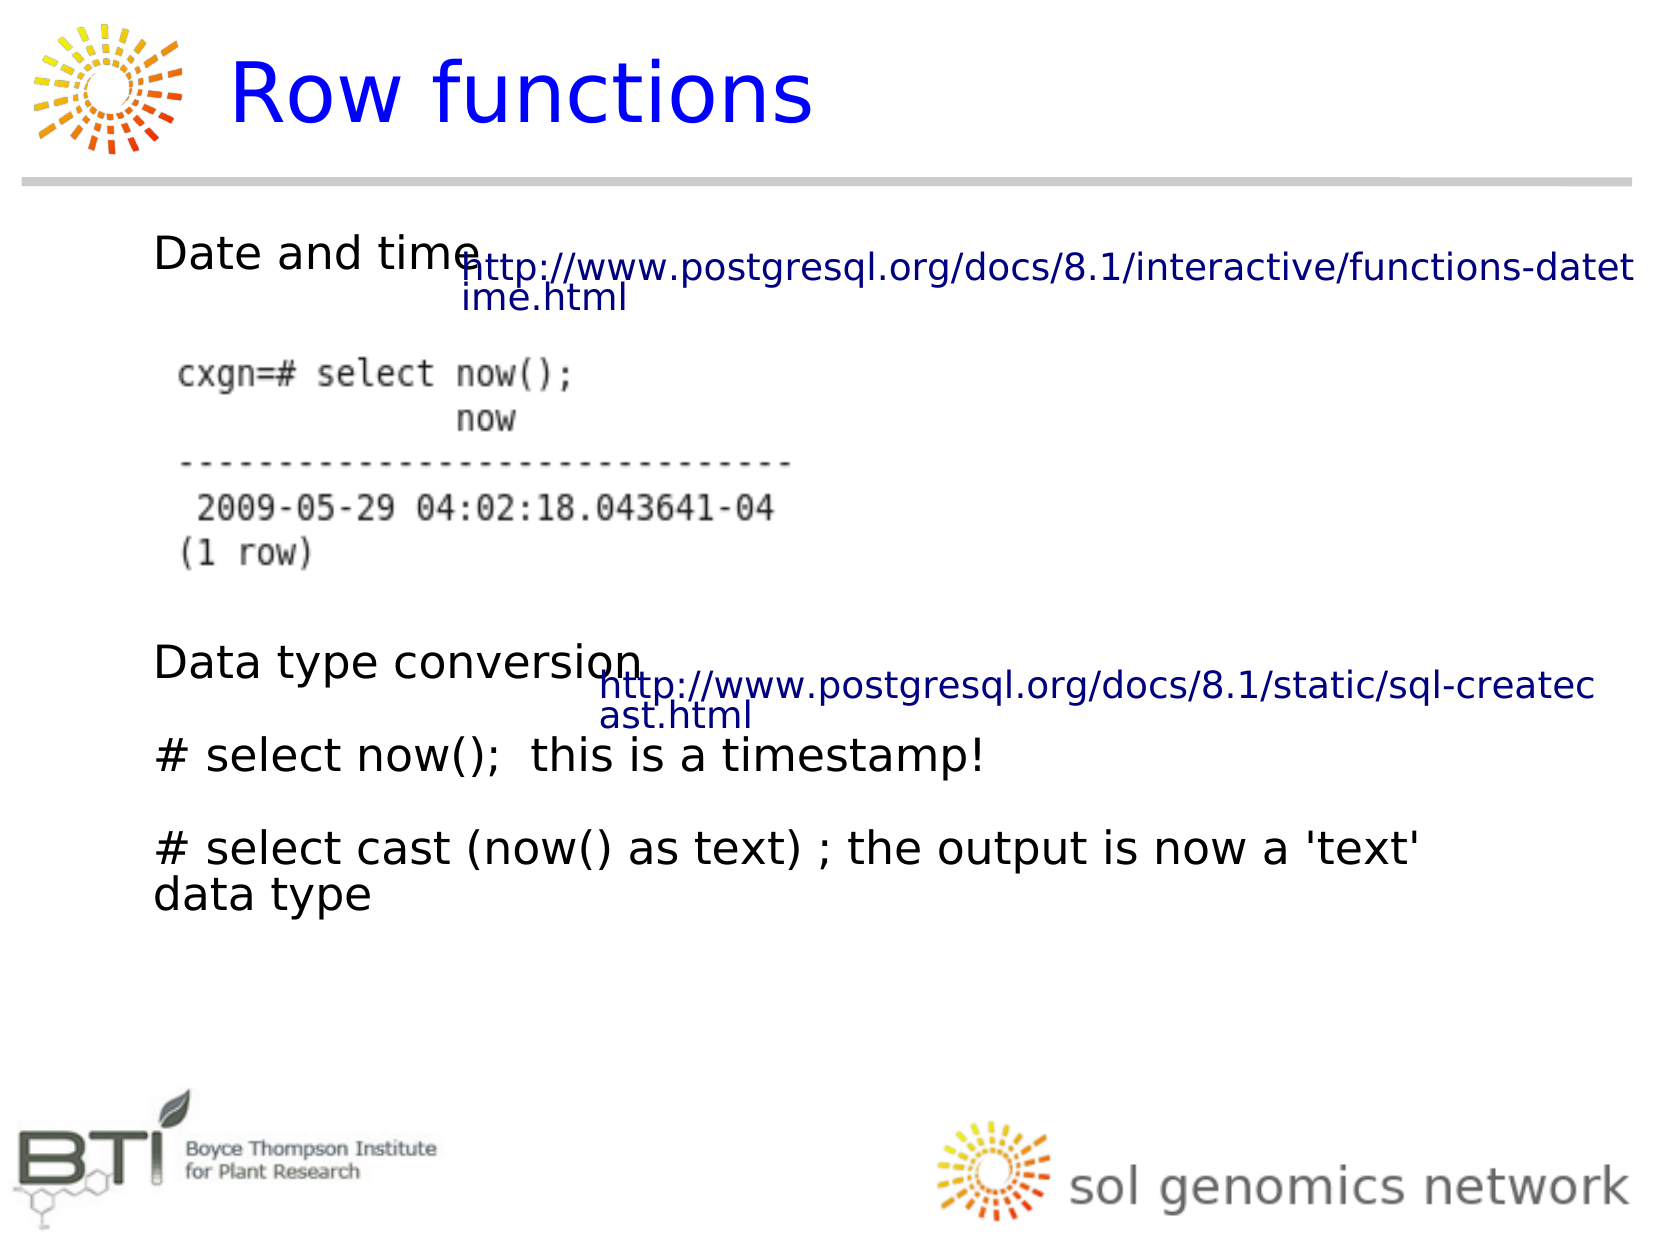

Row functions
Date and time
http://www.postgresql.org/docs/8.1/interactive/functions-datetime.html
Data type conversion
# select now(); this is a timestamp!
# select cast (now() as text) ; the output is now a 'text' data type
http://www.postgresql.org/docs/8.1/static/sql-createcast.html